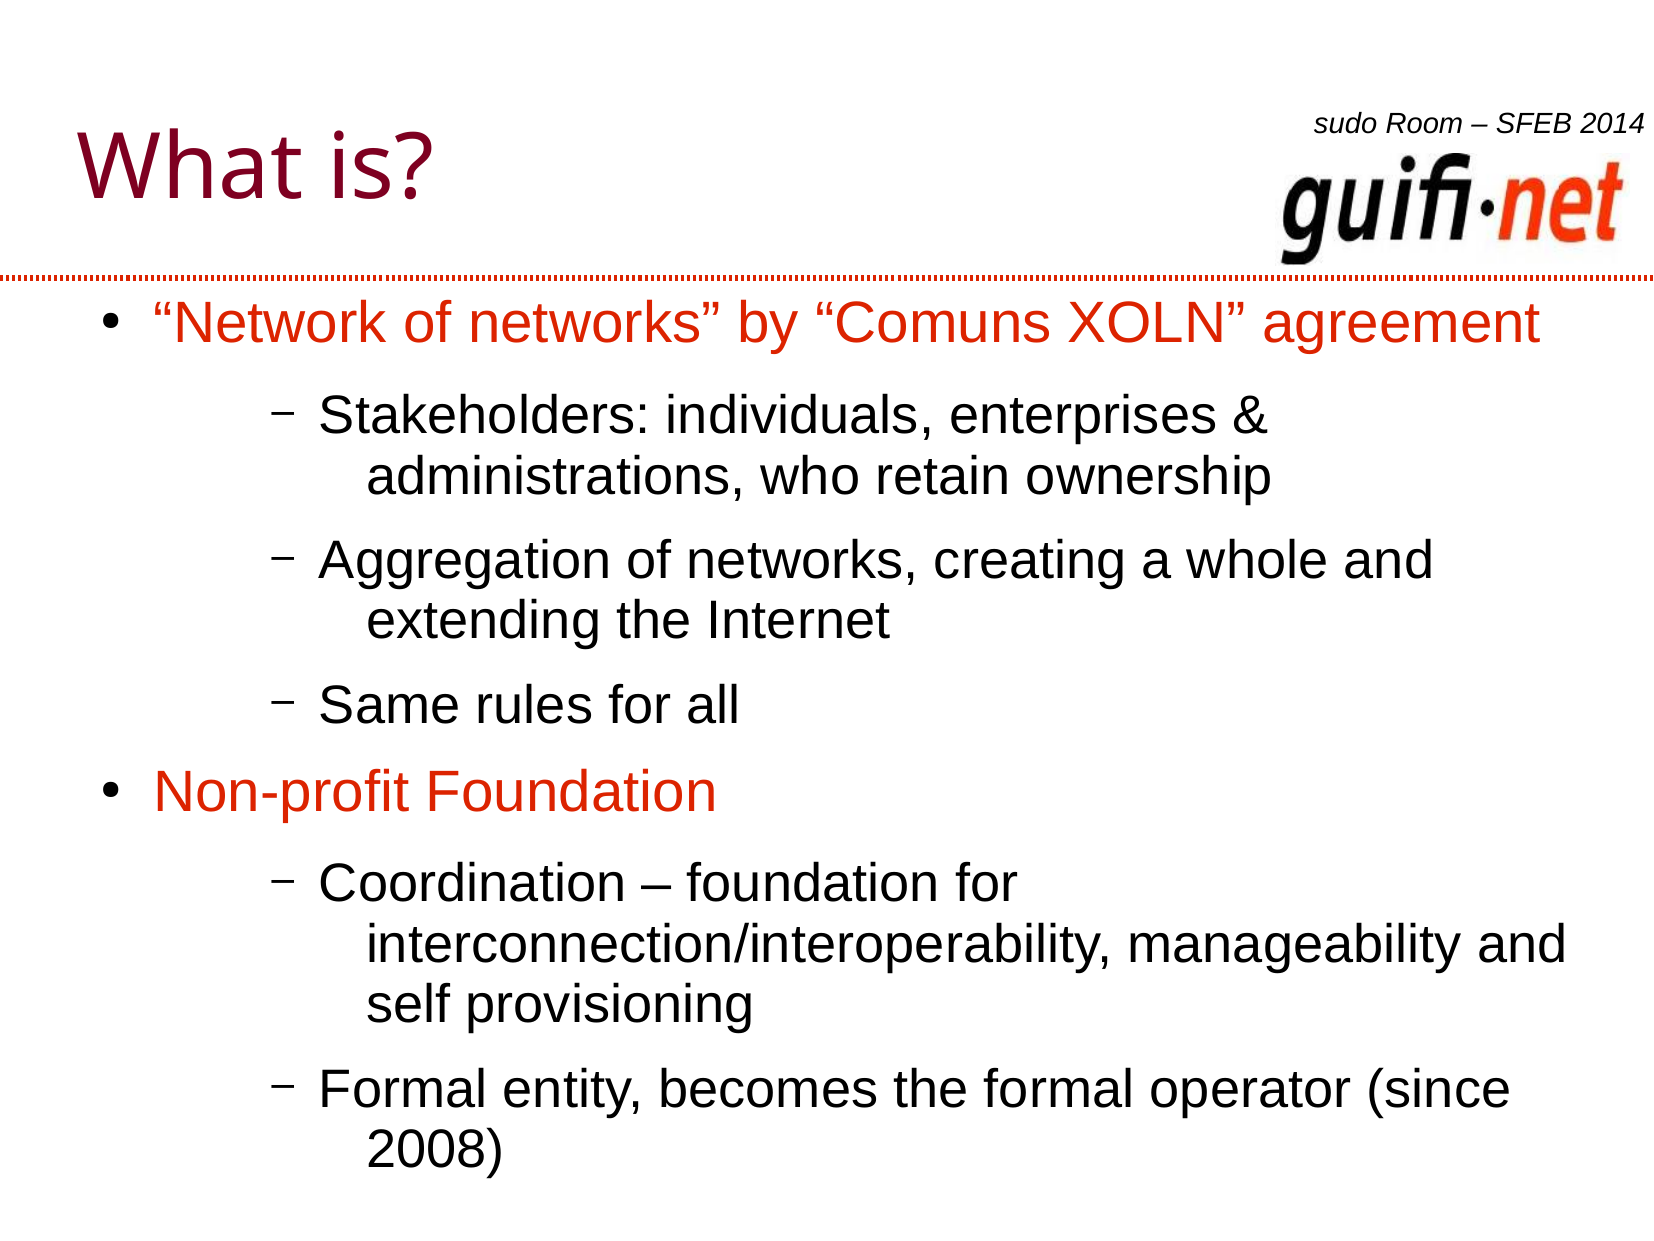

# What is?
sudo Room – SFEB 2014
“Network of networks” by “Comuns XOLN” agreement
Stakeholders: individuals, enterprises & administrations, who retain ownership
Aggregation of networks, creating a whole and extending the Internet
Same rules for all
Non-profit Foundation
Coordination – foundation for interconnection/interoperability, manageability and self provisioning
Formal entity, becomes the formal operator (since 2008)